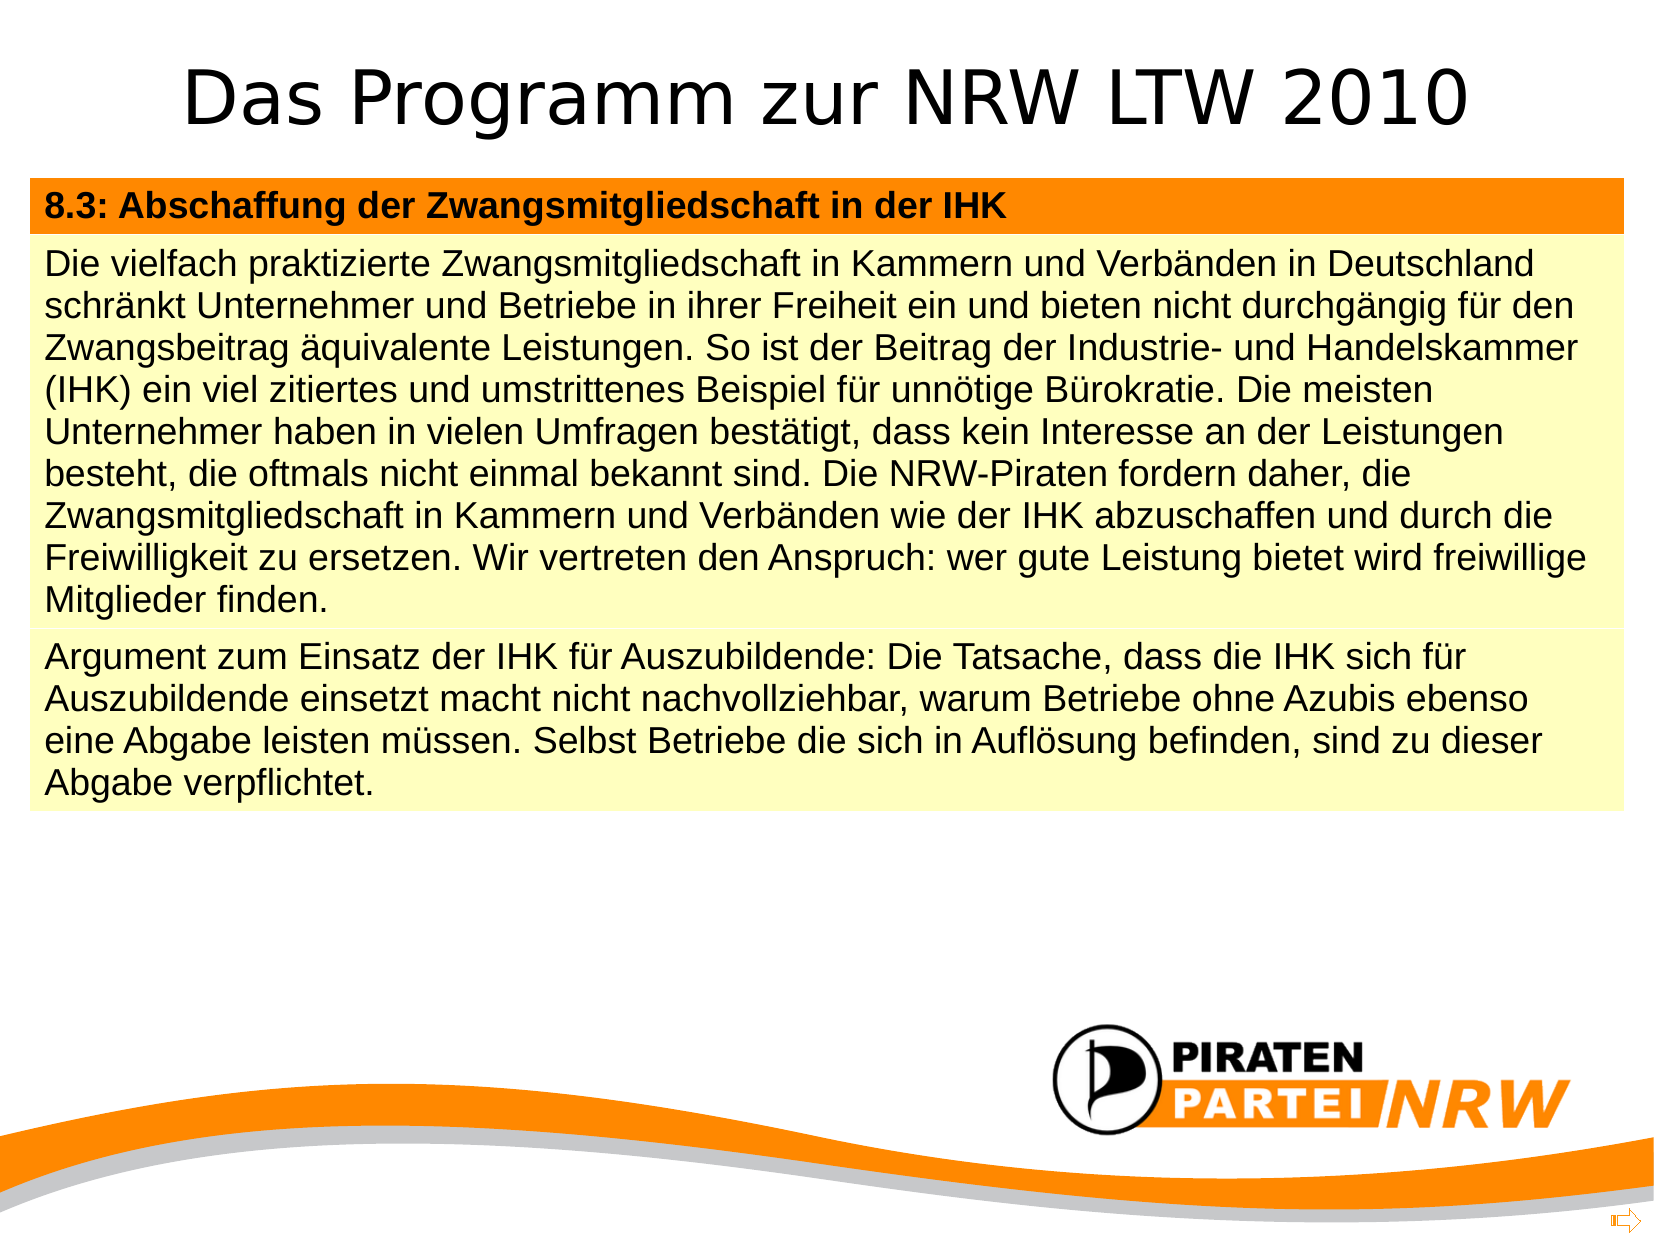

# Das Programm zur NRW LTW 2010
| 8.3: Abschaffung der Zwangsmitgliedschaft in der IHK |
| --- |
| Die vielfach praktizierte Zwangsmitgliedschaft in Kammern und Verbänden in Deutschland schränkt Unternehmer und Betriebe in ihrer Freiheit ein und bieten nicht durchgängig für den Zwangsbeitrag äquivalente Leistungen. So ist der Beitrag der Industrie- und Handelskammer (IHK) ein viel zitiertes und umstrittenes Beispiel für unnötige Bürokratie. Die meisten Unternehmer haben in vielen Umfragen bestätigt, dass kein Interesse an der Leistungen besteht, die oftmals nicht einmal bekannt sind. Die NRW-Piraten fordern daher, die Zwangsmitgliedschaft in Kammern und Verbänden wie der IHK abzuschaffen und durch die Freiwilligkeit zu ersetzen. Wir vertreten den Anspruch: wer gute Leistung bietet wird freiwillige Mitglieder finden. |
| Argument zum Einsatz der IHK für Auszubildende: Die Tatsache, dass die IHK sich für Auszubildende einsetzt macht nicht nachvollziehbar, warum Betriebe ohne Azubis ebenso eine Abgabe leisten müssen. Selbst Betriebe die sich in Auflösung befinden, sind zu dieser Abgabe verpflichtet. |